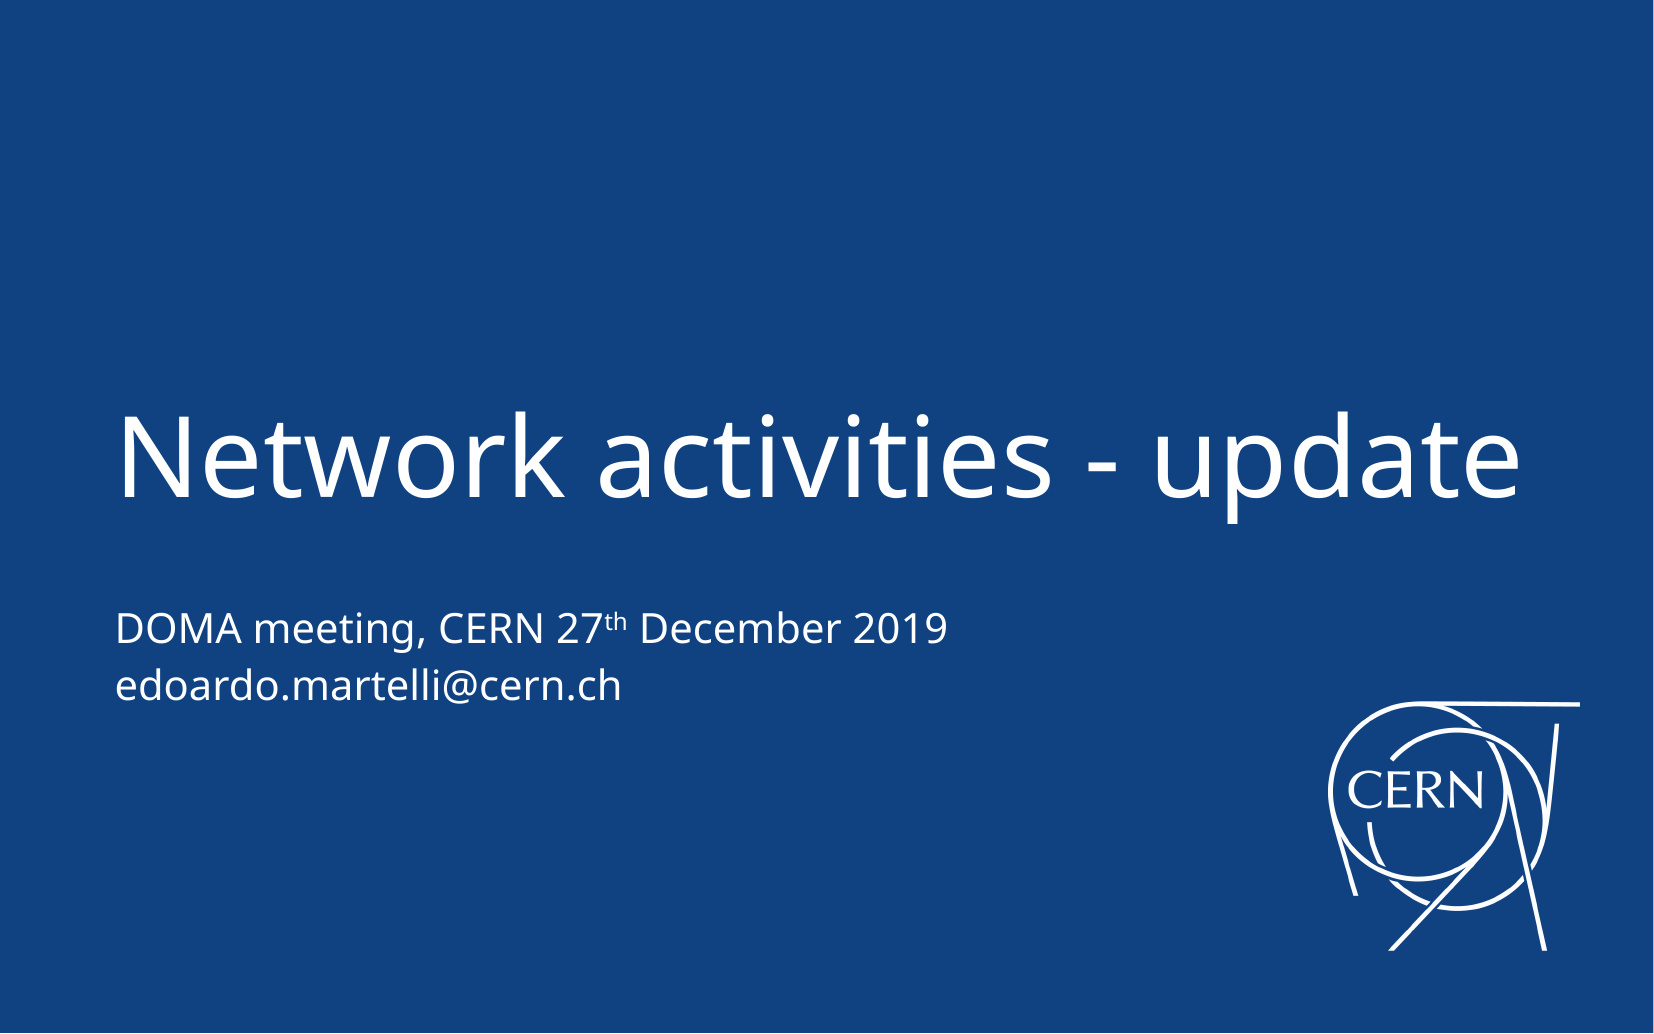

# Network activities - update DOMA meeting, CERN 27th December 2019 edoardo.martelli@cern.ch